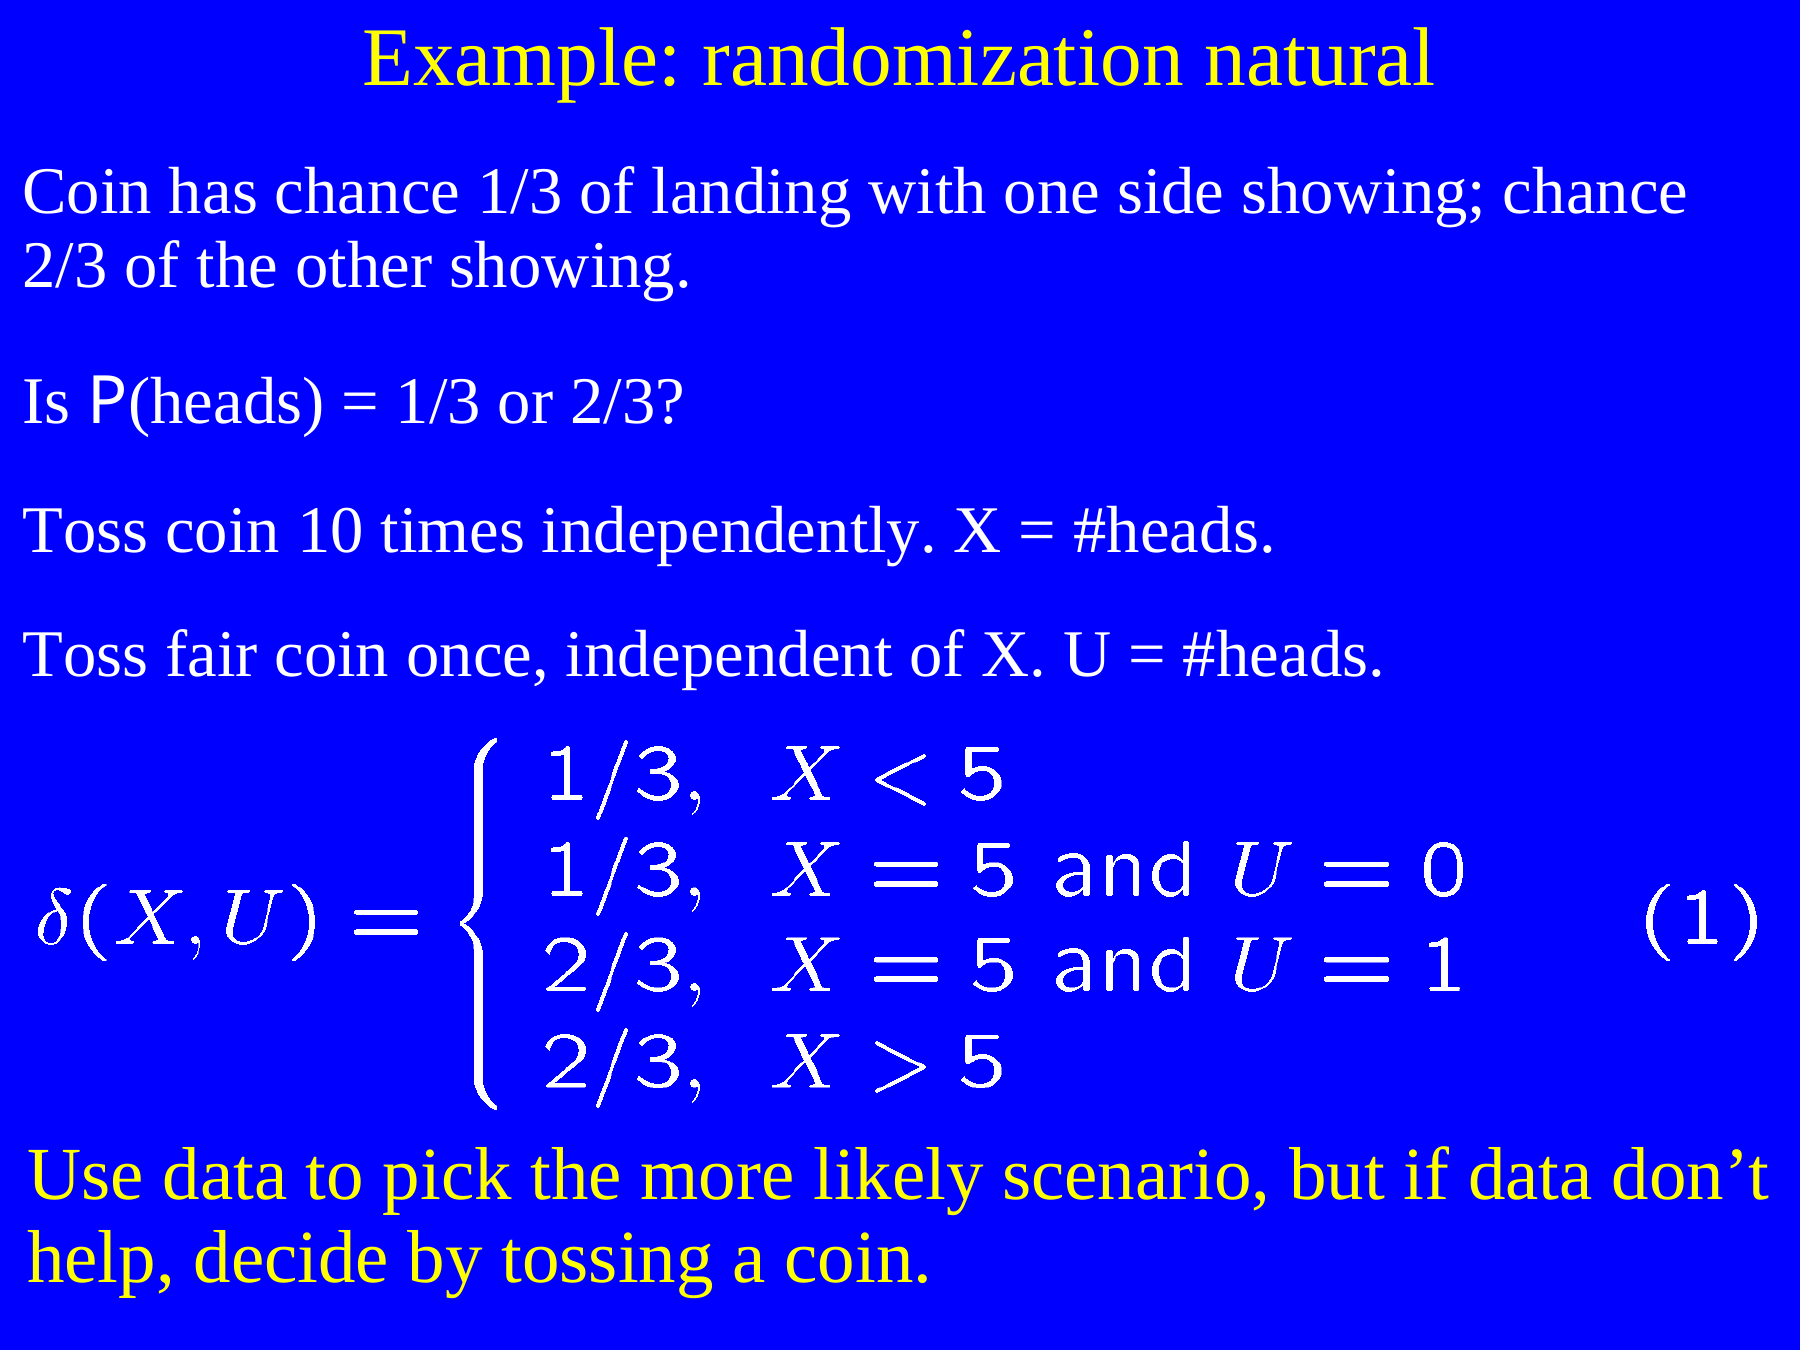

# Example: randomization natural
Coin has chance 1/3 of landing with one side showing; chance 2/3 of the other showing.
Is P(heads) = 1/3 or 2/3?
Toss coin 10 times independently. X = #heads.
Toss fair coin once, independent of X. U = #heads.
Use data to pick the more likely scenario, but if data don’t help, decide by tossing a coin.